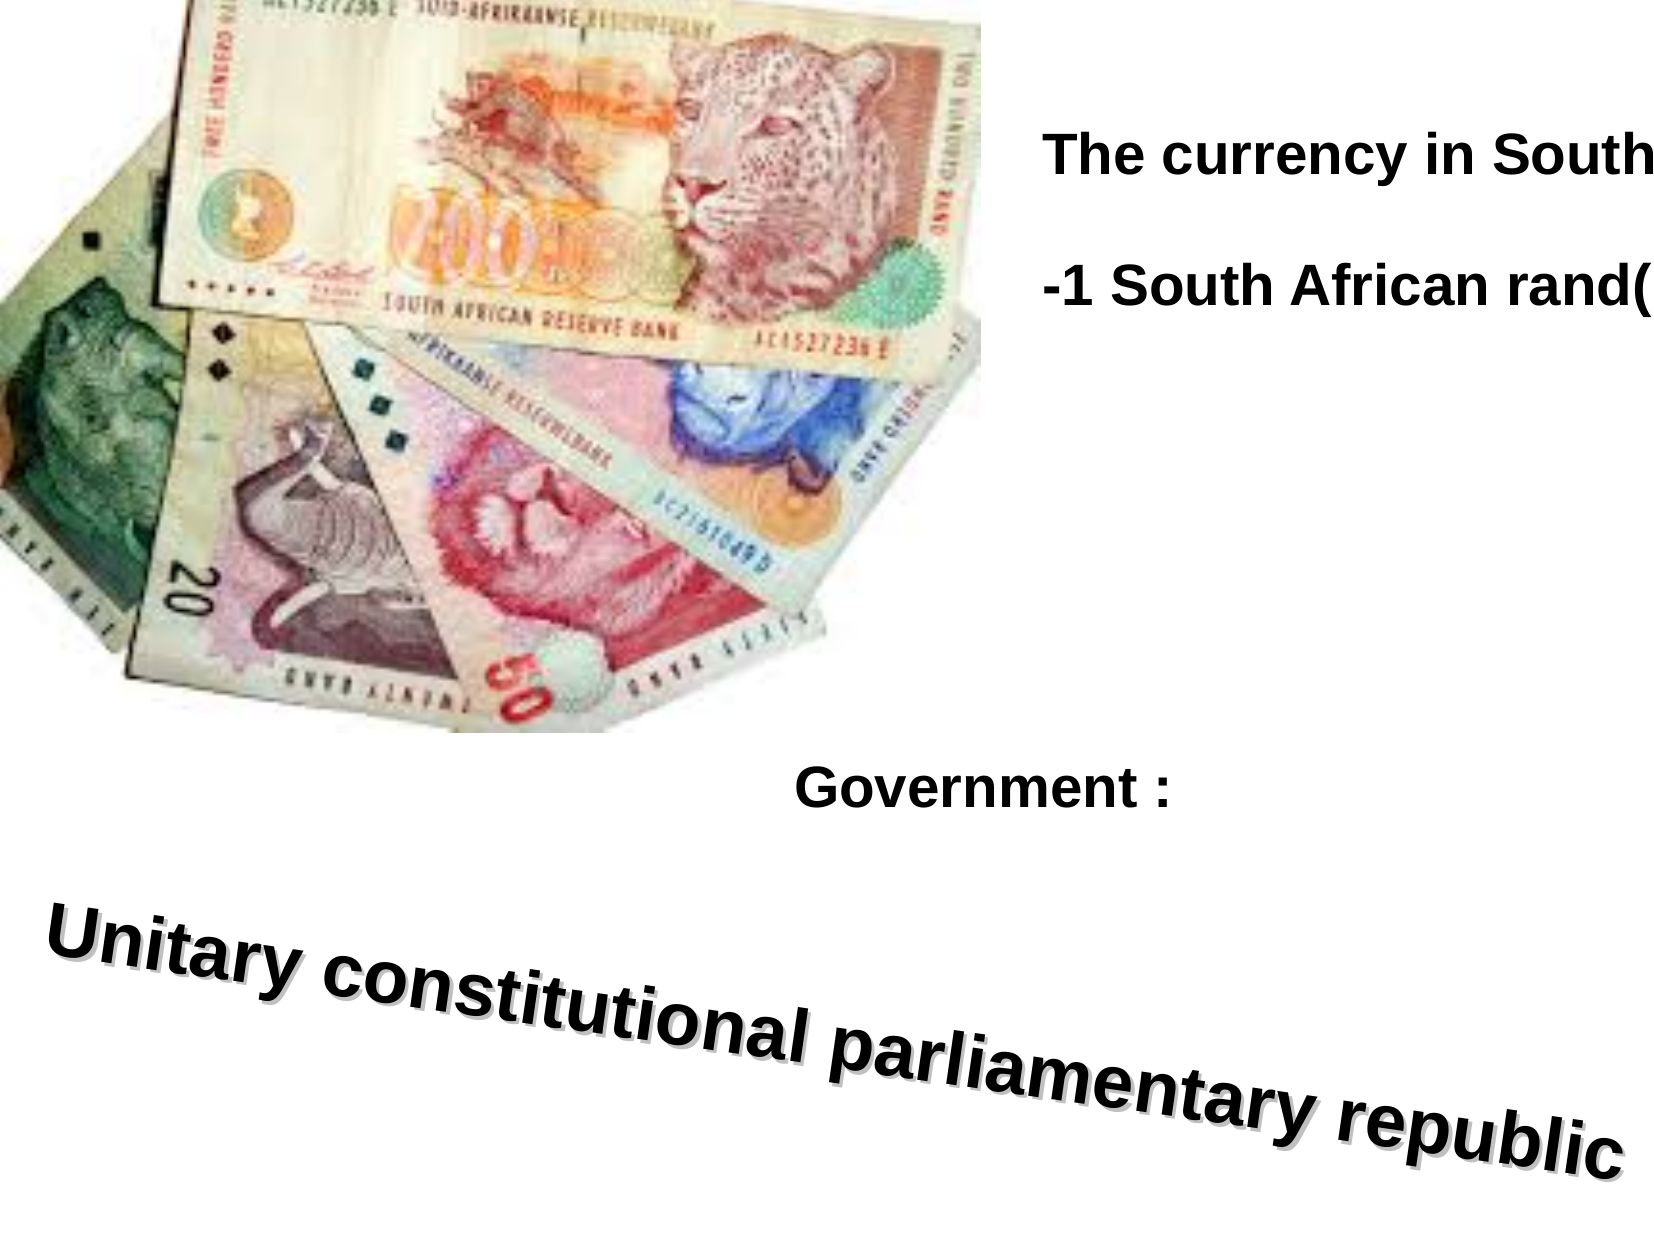

The currency in South Africa :
-1 South African rand( =0,066271 U.S. Dollard)
Government :
Unitary constitutional parliamentary republic